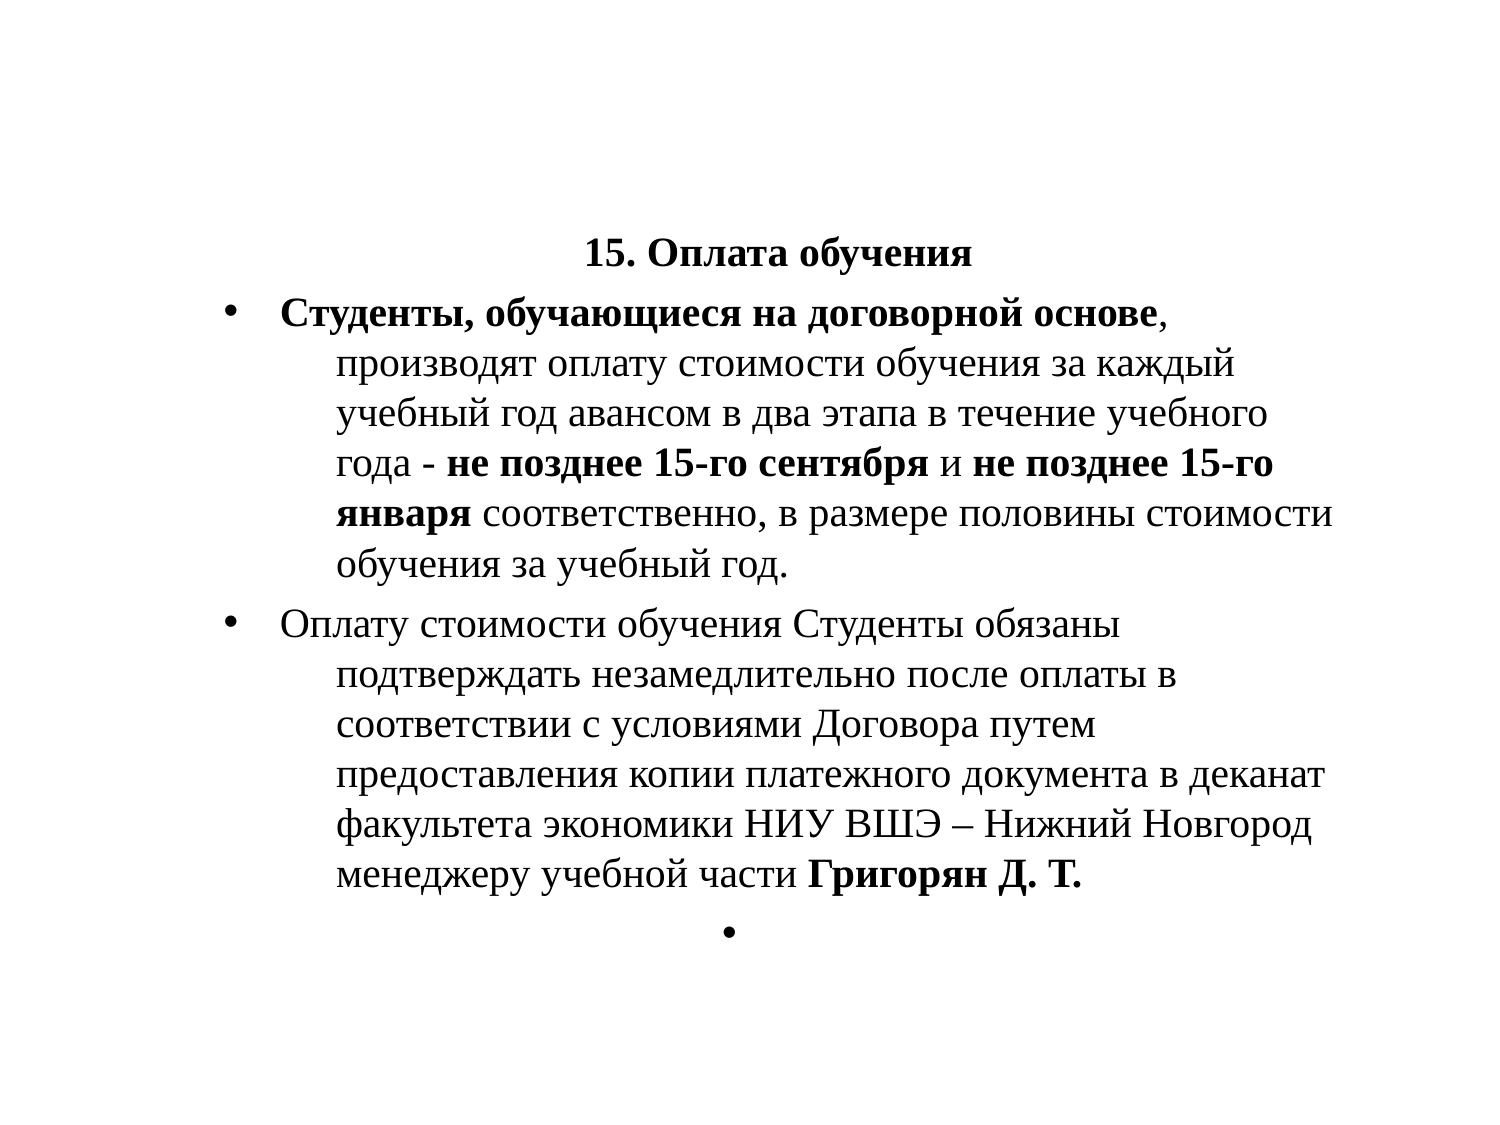

# Особенности обучения
15. Оплата обучения
Студенты, обучающиеся на договорной основе, производят оплату стоимости обучения за каждый учебный год авансом в два этапа в течение учебного года - не позднее 15-го сентября и не позднее 15-го января соответственно, в размере половины стоимости обучения за учебный год.
Оплату стоимости обучения Студенты обязаны подтверждать незамедлительно после оплаты в соответствии с условиями Договора путем предоставления копии платежного документа в деканат факультета экономики НИУ ВШЭ – Нижний Новгород менеджеру учебной части Григорян Д. Т.